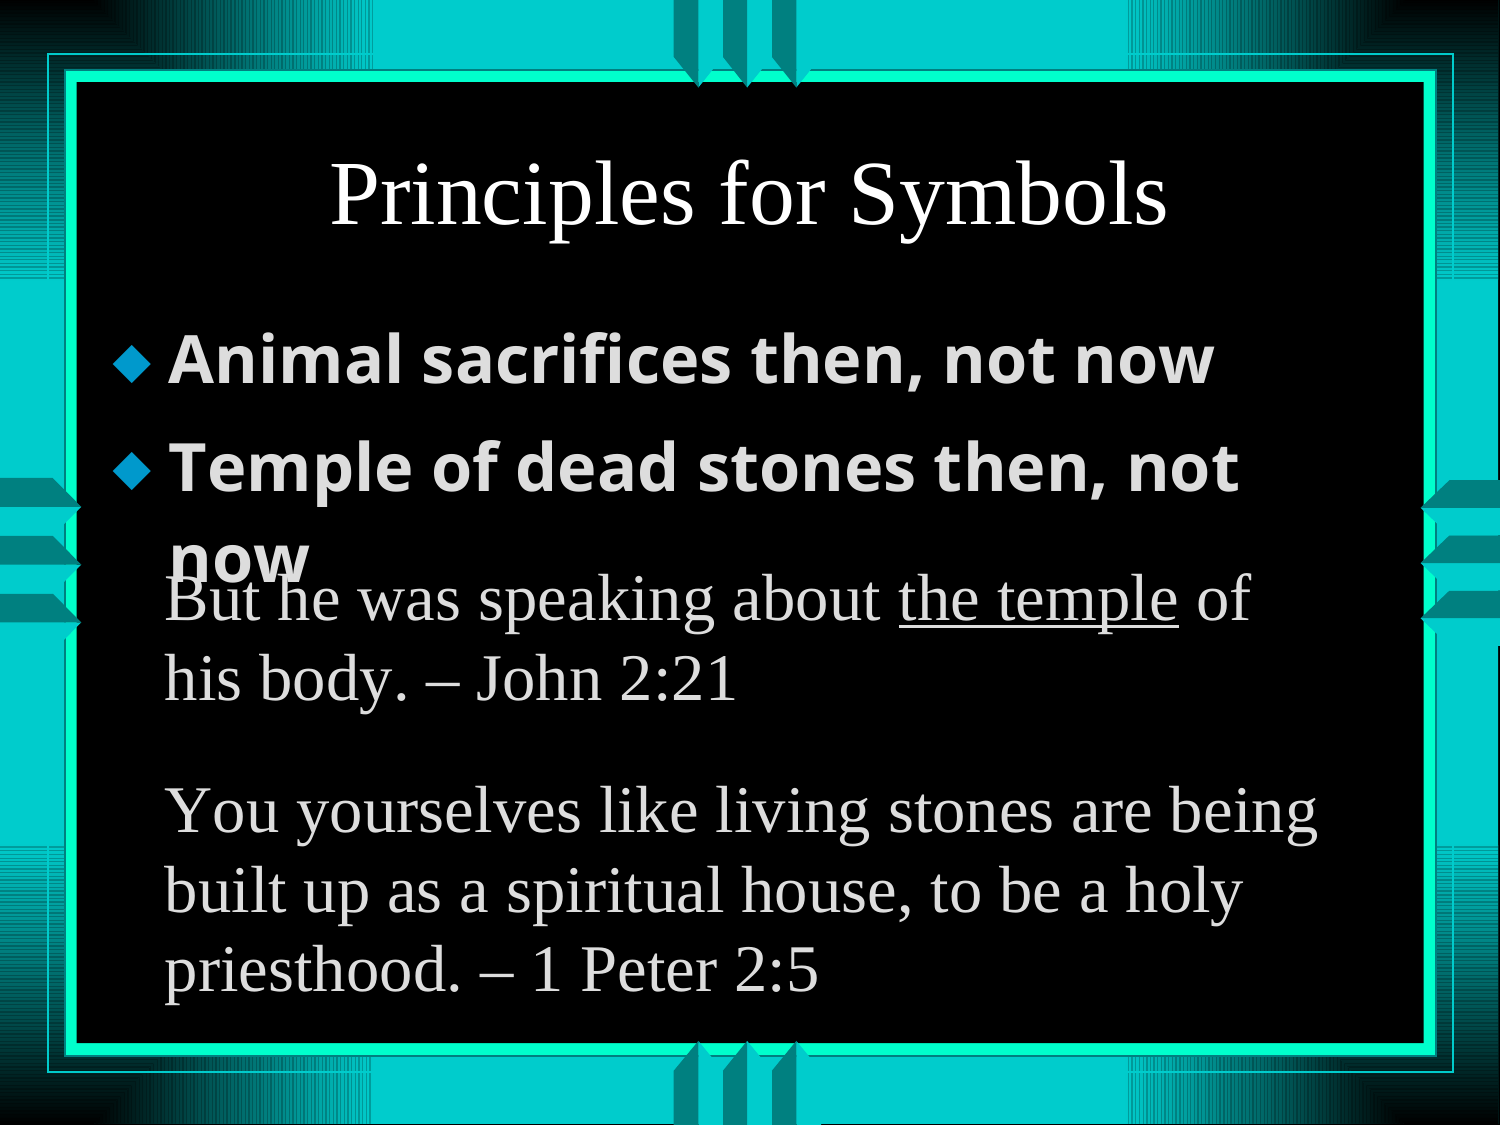

# Principles for Symbols
Animal sacrifices then, not now
Temple of dead stones then, not now
But he was speaking about the temple of his body. – John 2:21
You yourselves like living stones are being built up as a spiritual house, to be a holy priesthood. – 1 Peter 2:5